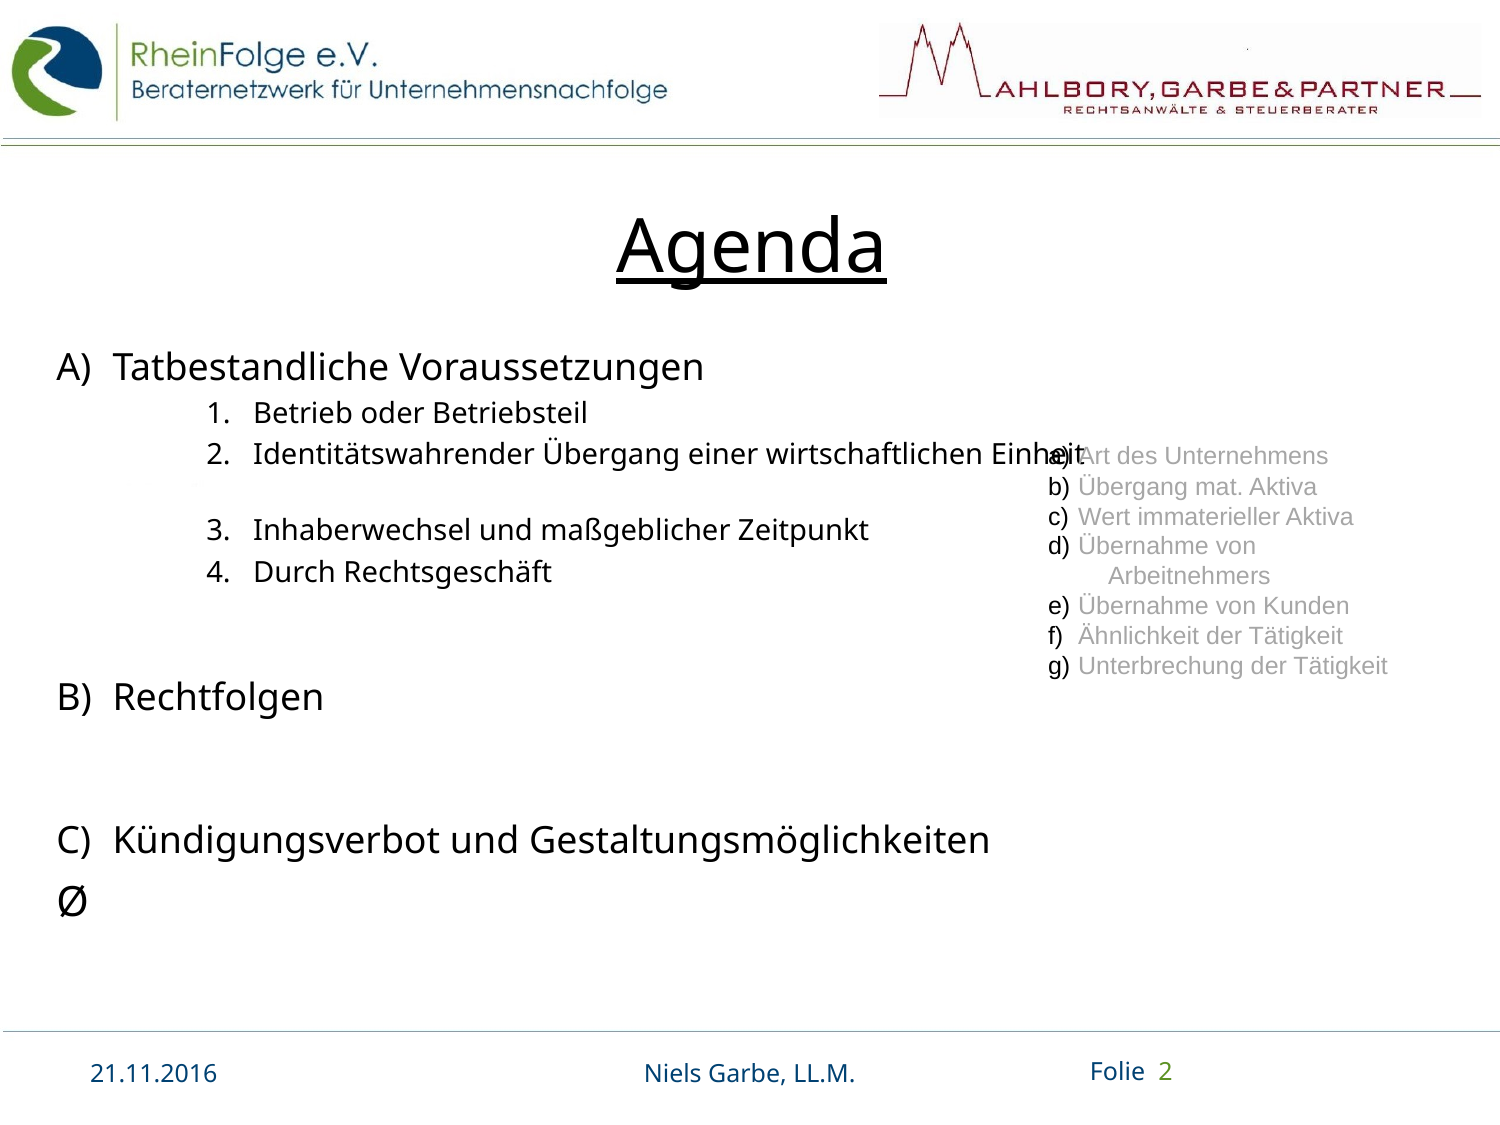

# Agenda
Tatbestandliche Voraussetzungen
Betrieb oder Betriebsteil
Identitätswahrender Übergang einer wirtschaftlichen Einheit
Inhaberwechsel und maßgeblicher Zeitpunkt
Durch Rechtsgeschäft
Rechtfolgen
Kündigungsverbot und Gestaltungsmöglichkeiten
Art des Unternehmens
Übergang mat. Aktiva
Wert immaterieller Aktiva
Übernahme von Arbeitnehmers
Übernahme von Kunden
Ähnlichkeit der Tätigkeit
Unterbrechung der Tätigkeit
21.11.2016
Niels Garbe, LL.M.
Folie 2